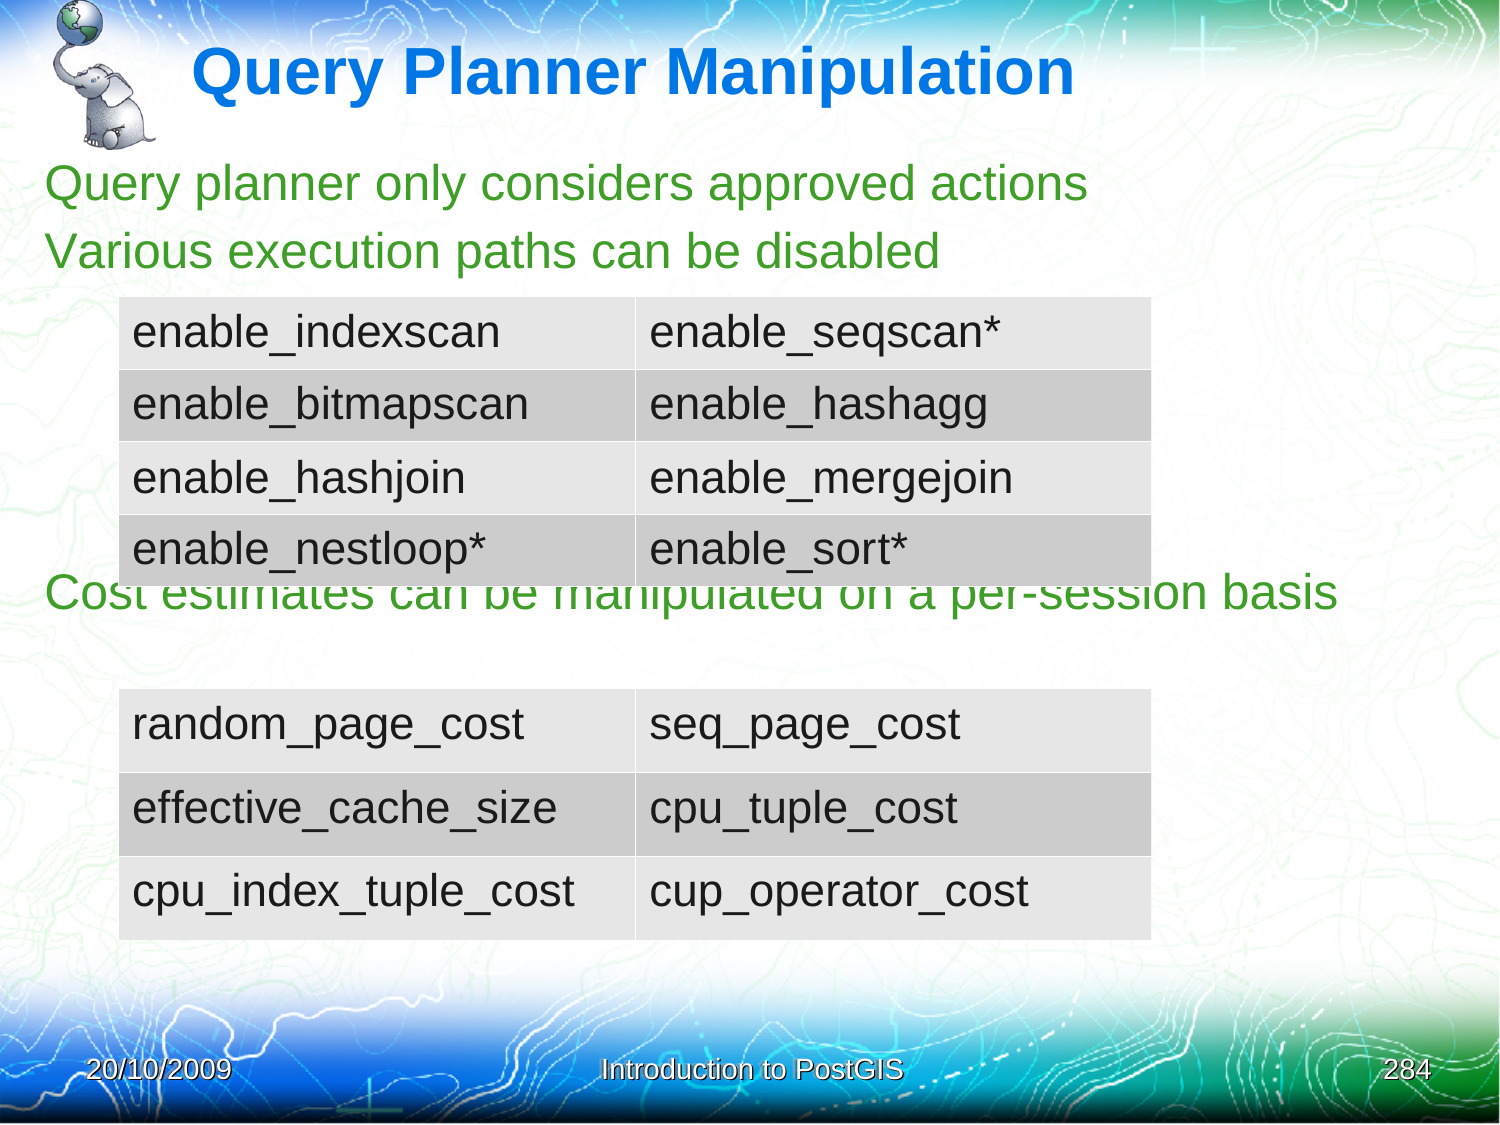

# Query Planner Manipulation
Query planner only considers approved actions
Various execution paths can be disabled
Cost estimates can be manipulated on a per-session basis
20/10/2009
Introduction to PostGIS
284